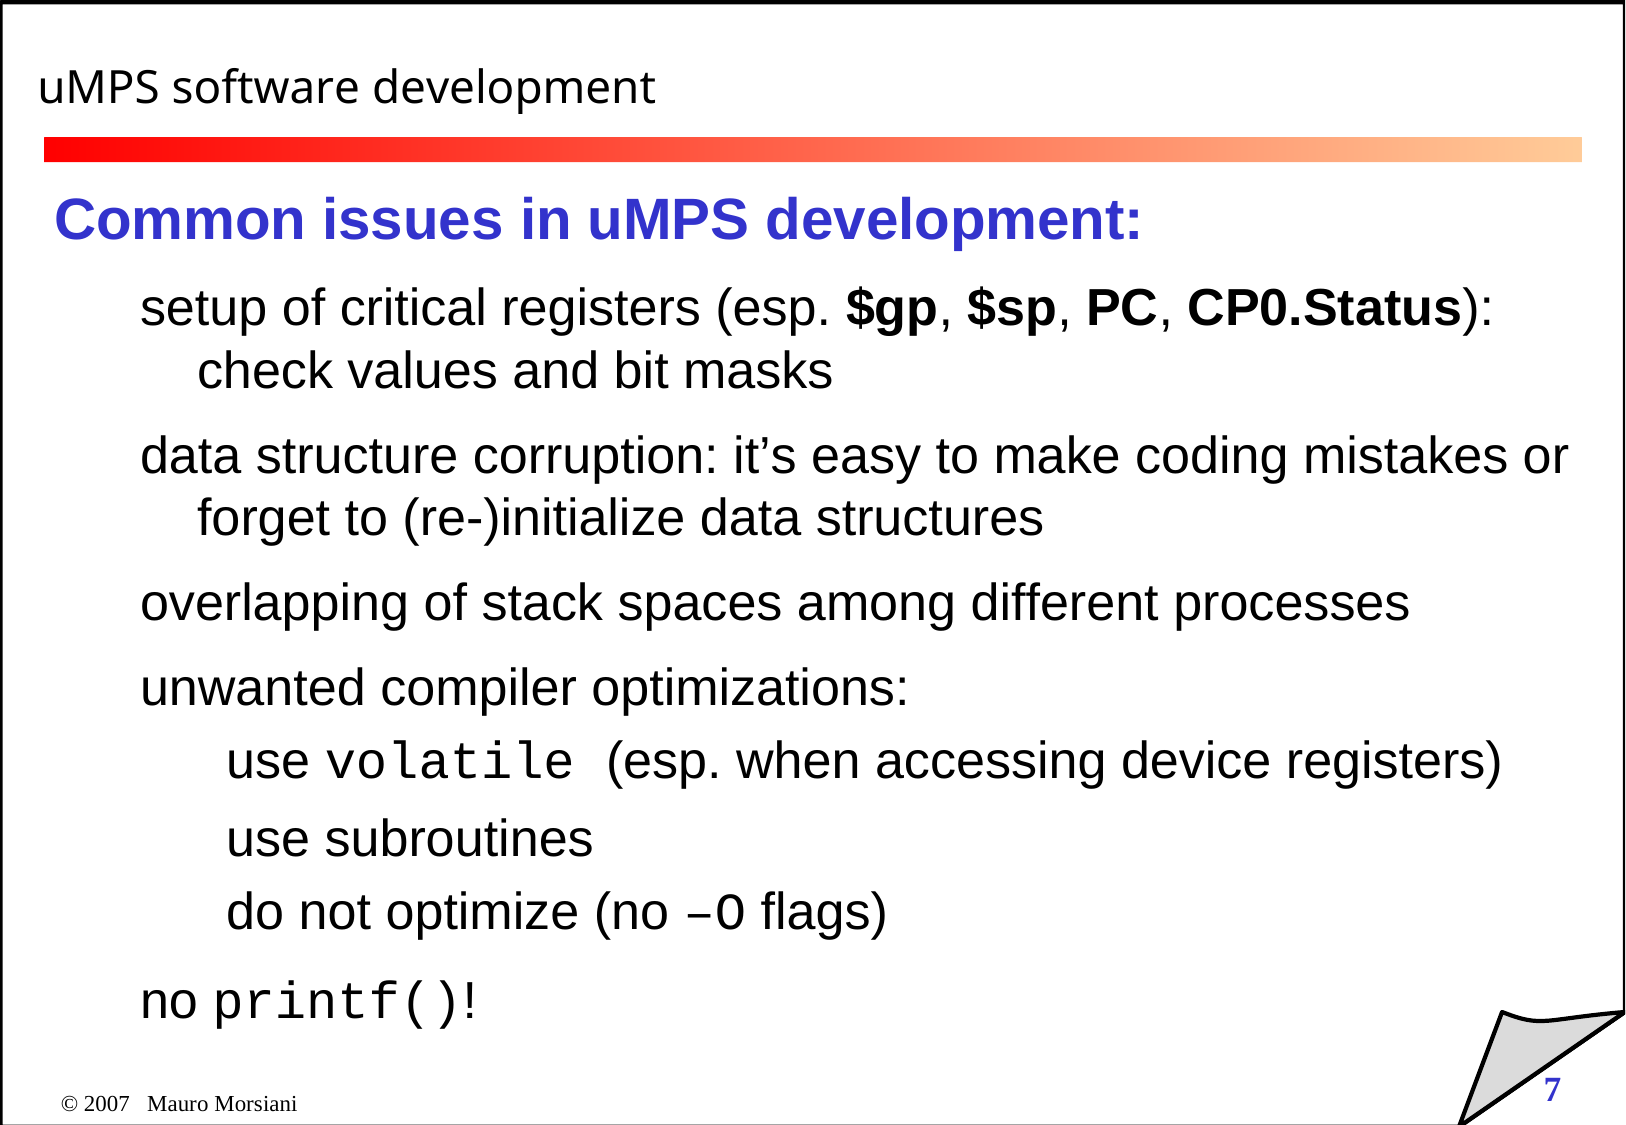

# uMPS software development
Common issues in uMPS development:
setup of critical registers (esp. $gp, $sp, PC, CP0.Status): check values and bit masks
data structure corruption: it’s easy to make coding mistakes or forget to (re-)initialize data structures
overlapping of stack spaces among different processes
unwanted compiler optimizations:
use volatile (esp. when accessing device registers)
use subroutines
do not optimize (no –O flags)
no printf()!